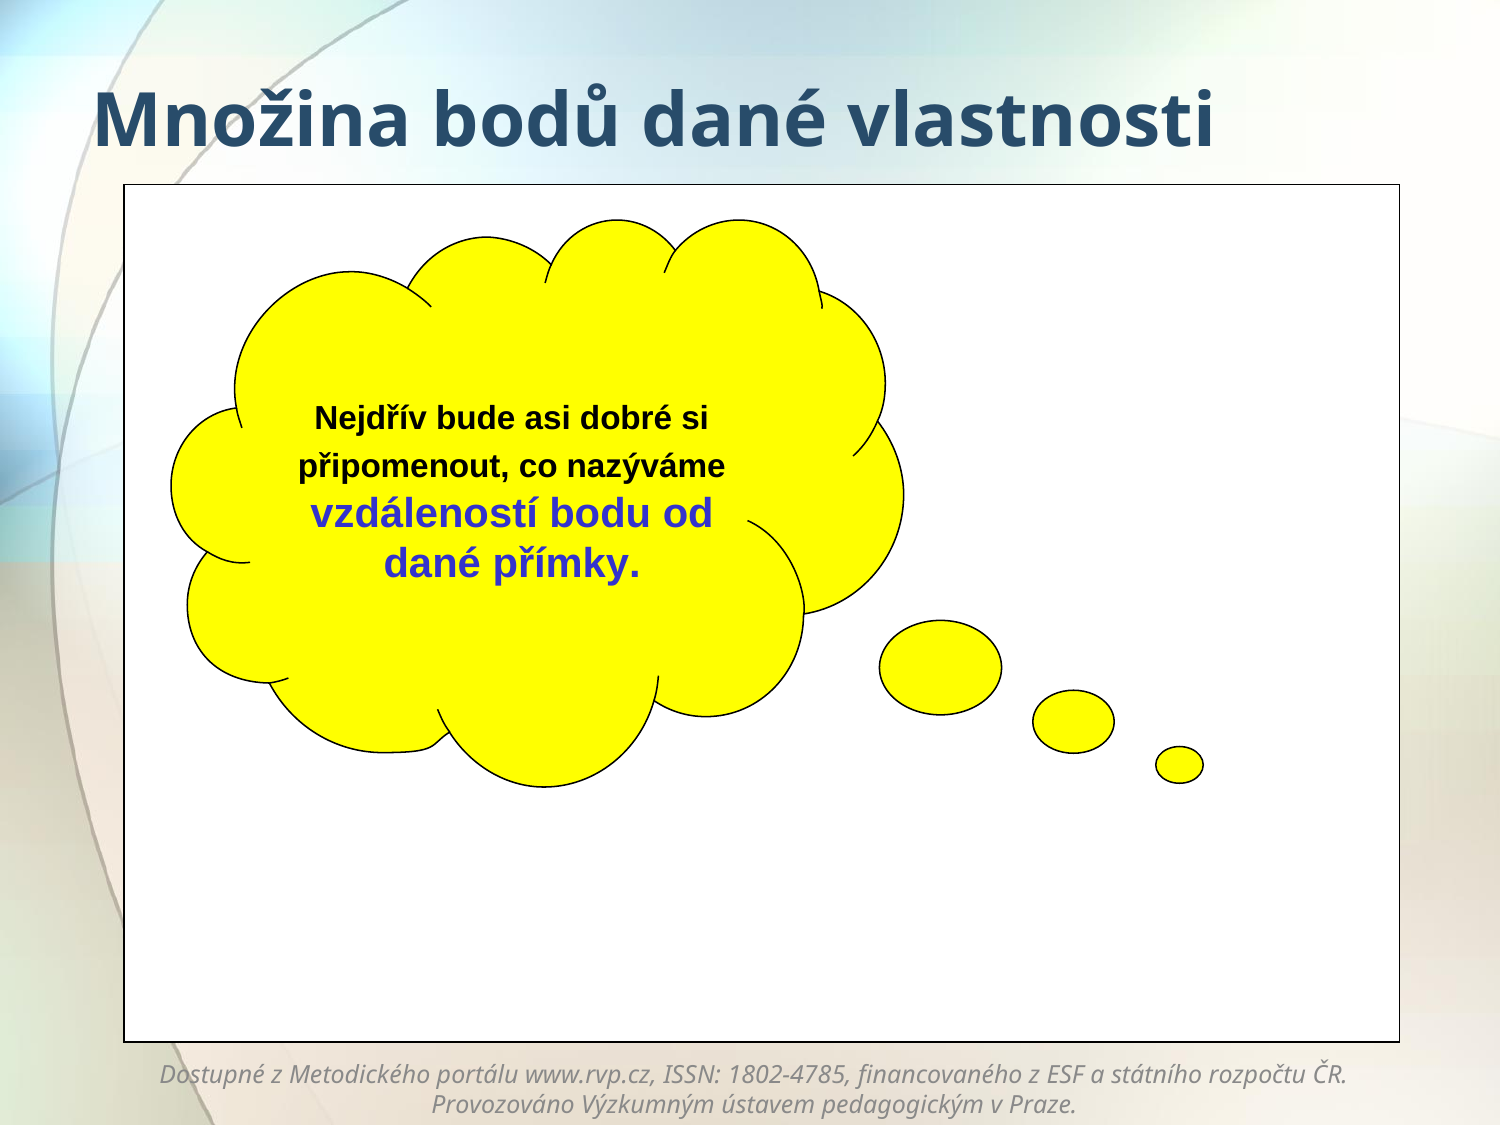

# Množina bodů dané vlastnosti
Nejdřív bude asi dobré si připomenout, co nazýváme vzdáleností bodu od dané přímky.